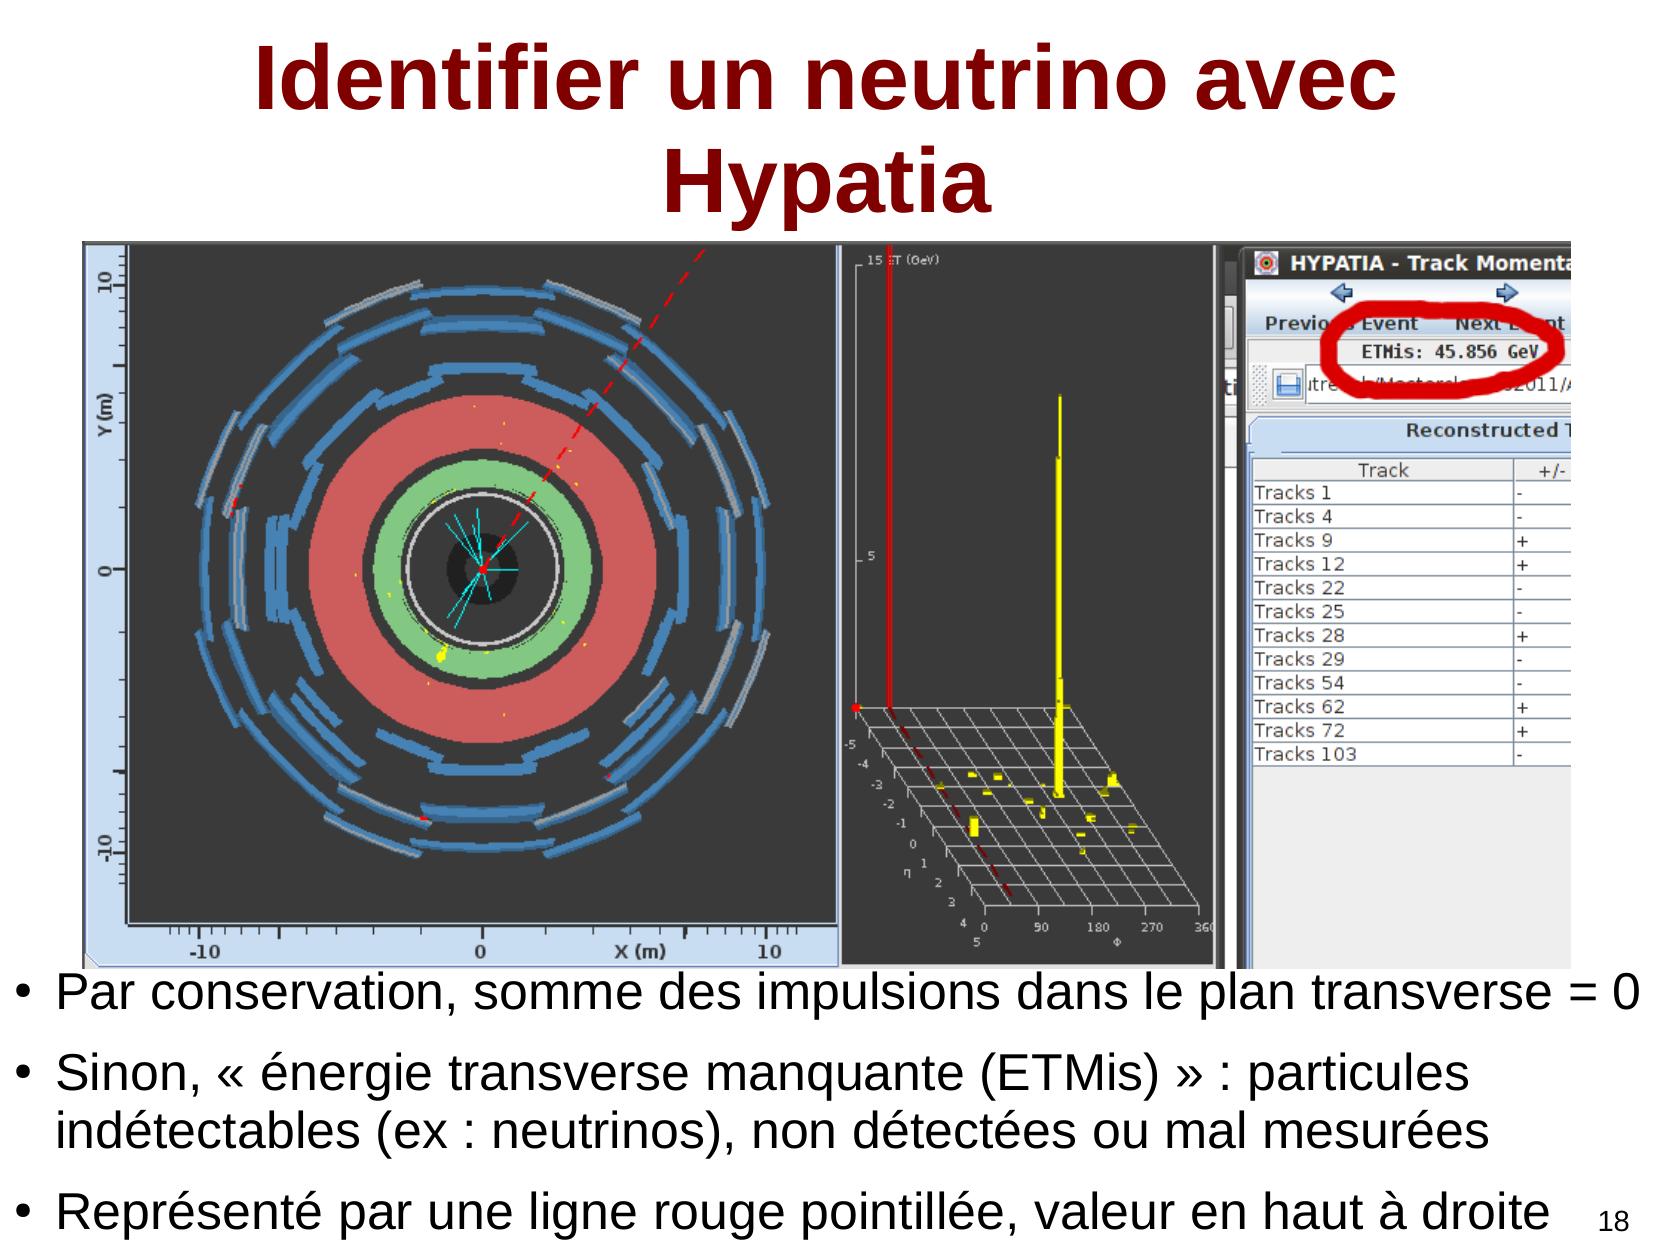

# Identifier un neutrino avec Hypatia
Par conservation, somme des impulsions dans le plan transverse = 0
Sinon, « énergie transverse manquante (ETMis) » : particules indétectables (ex : neutrinos), non détectées ou mal mesurées
Représenté par une ligne rouge pointillée, valeur en haut à droite
18